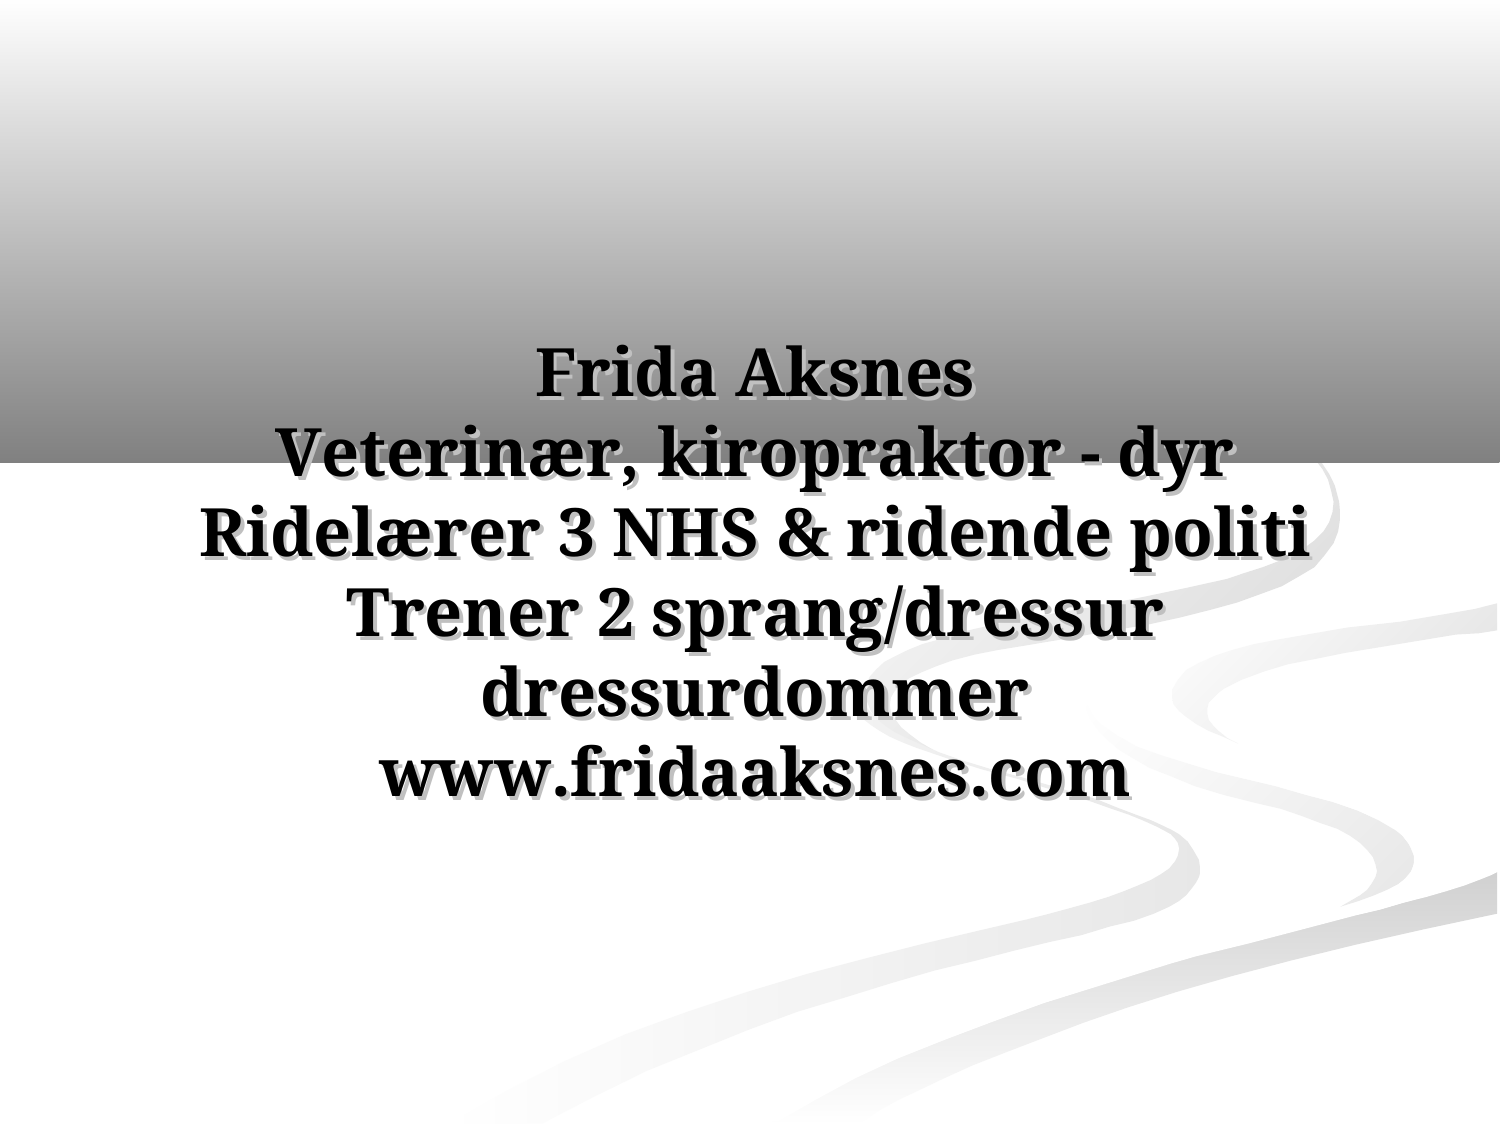

# Frida Aksnes Veterinær, kiropraktor - dyr Ridelærer 3 NHS & ridende politi Trener 2 sprang/dressur dressurdommer www.fridaaksnes.com